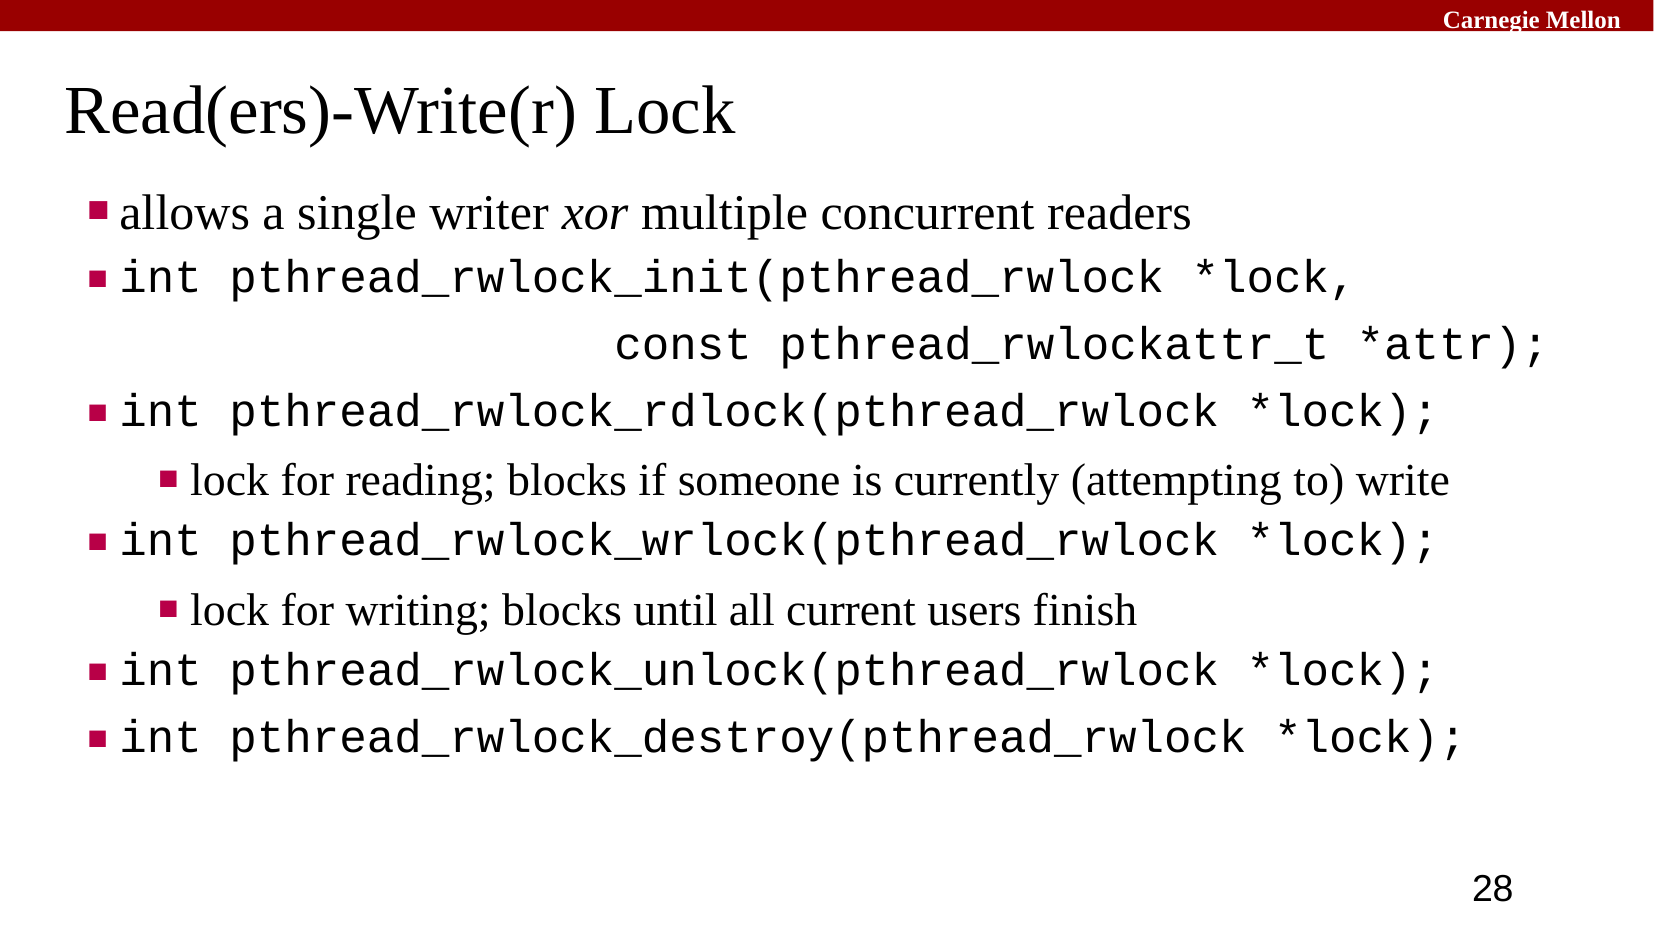

# Read(ers)-Write(r) Lock
allows a single writer xor multiple concurrent readers
int pthread_rwlock_init(pthread_rwlock *lock,
 const pthread_rwlockattr_t *attr);
int pthread_rwlock_rdlock(pthread_rwlock *lock);
lock for reading; blocks if someone is currently (attempting to) write
int pthread_rwlock_wrlock(pthread_rwlock *lock);
lock for writing; blocks until all current users finish
int pthread_rwlock_unlock(pthread_rwlock *lock);
int pthread_rwlock_destroy(pthread_rwlock *lock);